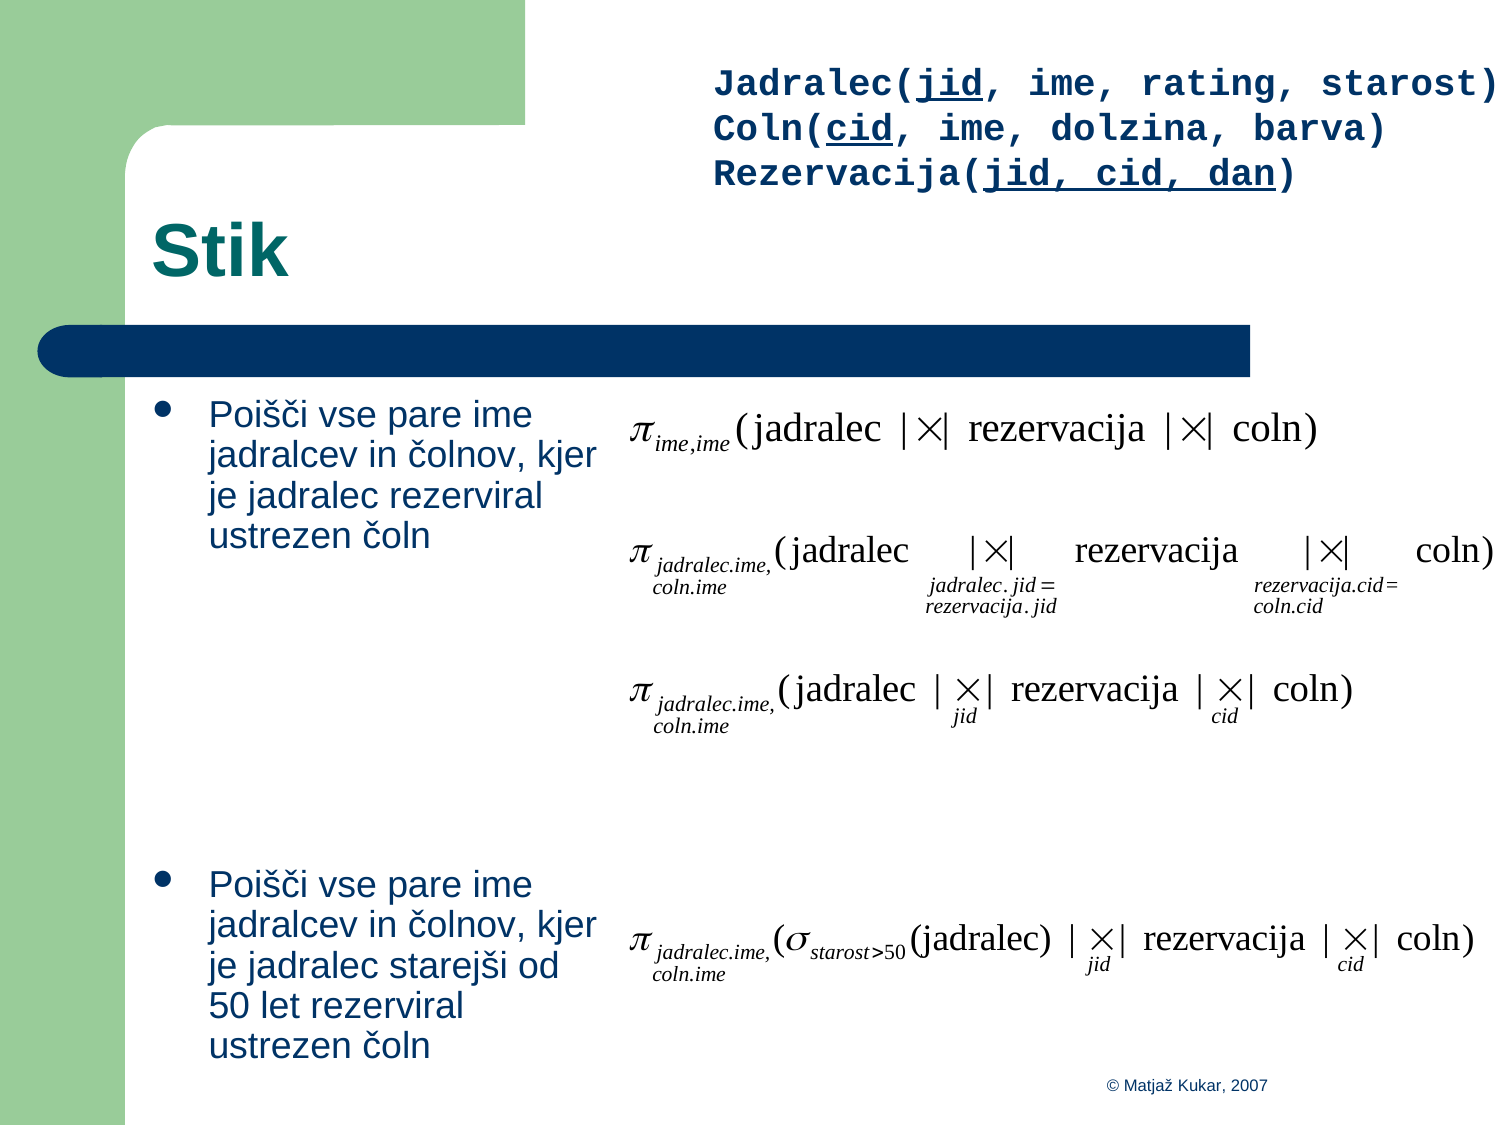

Jadralec(jid, ime, rating, starost)
Coln(cid, ime, dolzina, barva)
Rezervacija(jid, cid, dan)
# Stik
Poišči vse pare ime jadralcev in čolnov, kjer je jadralec rezerviral ustrezen čoln
Poišči vse pare ime jadralcev in čolnov, kjer je jadralec starejši od 50 let rezerviral ustrezen čoln
© Matjaž Kukar, 2007